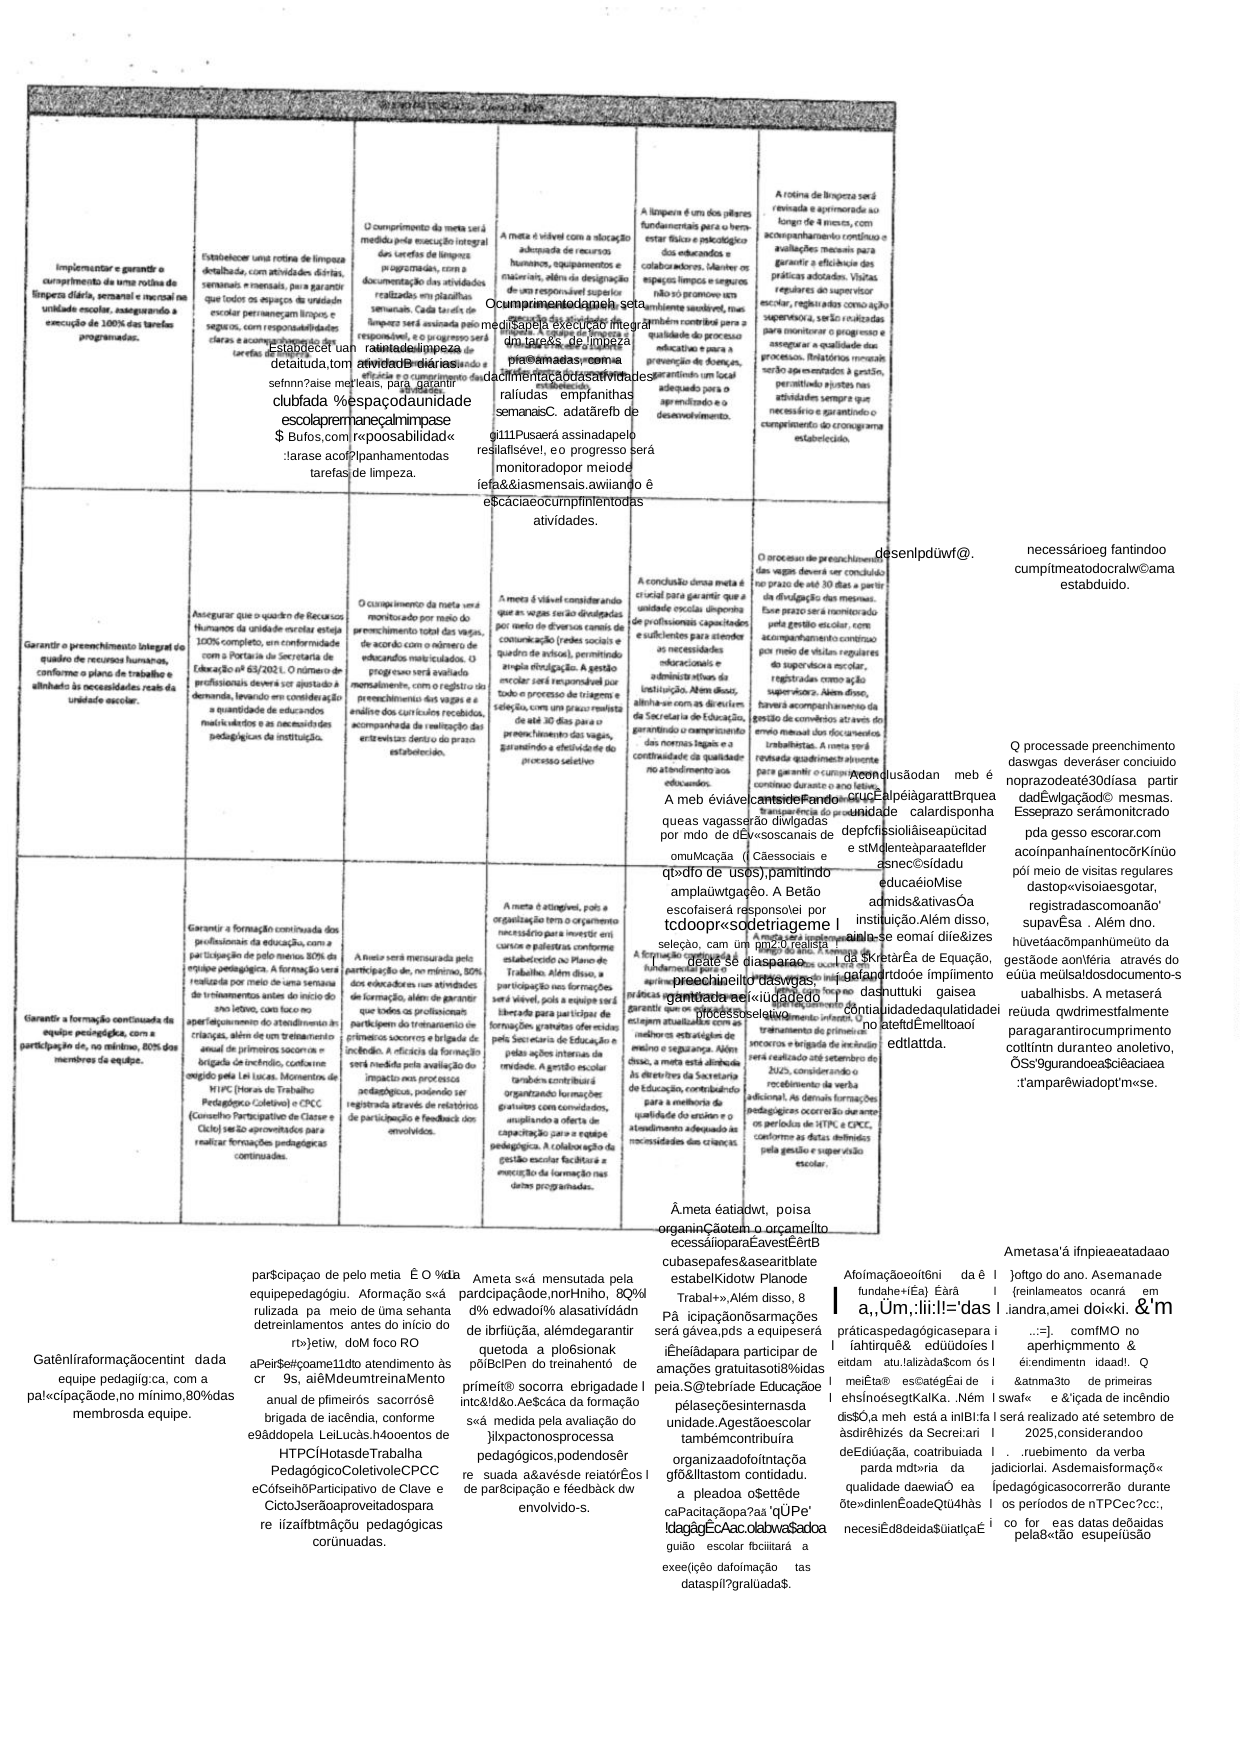

Ocumprimentodameh seta
medii$apela execução integral
dm tare&s de !impeza
pía©amadas, com a
dacilmentaçãodasatÍvidades
ralíudas empfanithas
semanaisC. adatãrefb de
Estabdecet uan ratintade limpeza
detaituda,tom atividadB diárias.
sefnnn?aise met'leais, para garantir
clubfada %espaçodaunidade
escolaprermaneçalmimpase
$ Bufos,com r«poosabilidad«
:!arase acof?lpanhamentodas
tarefas de limpeza.
gi111Pusaerá assinadapelo
resilaflséve!, eo progresso será
monitoradopor meiode
íefa&&iasmensais.awiiando ê
e$cáciaeocurnpfinlentodas
ativídades.
necessárioeg fantindoo
cumpítmeatodocralw©ama
estabduido.
desenlpdüwf@.
Q processade preenchimento
daswgas deveráser conciuido
noprazodeaté30díasa partir
dadÊwlgaçãod© mesmas.
Aconclusãodan meb é
crucÊalpéiàgarattBrquea
A meb éviávelcantsideFando
unidade calardisponha Esseprazo serámonitcrado
queas vagasserão diwlgadas
por mdo de dÊv«soscanais de
depfcfissioliâiseapücitad
e stMclenteàparaateflder
asnec©sídadu
educaéioMise
admids&ativasÓa
instituição.Além disso,
ainln-se eomaí diíe&izes
pda gesso escorar.com
acoínpanhaínentocõrKínüo
póí meio de visitas regulares
dastop«visoiaesgotar,
registradascomoanão'
supavÊsa . Além dno.
omuMcaçãa (í Cãessociais
e
qt»dfo de usos),pamitindo
amplaüwtgaçêo. A Betão
escofaiserá responso\ei por
tcdoopr«sodetriageme l
hüvetáacõmpanhümeüto da
gestãode aon\féria através do
seleçào, cam üm pm2:0 realista
deaté se diasparao
!
l
da $KretàrÊa de Equação,
gafandrtdoóe ímpíimento eúüa meülsa!dosdocumento-s
l
preechineilto daswgas,
gantüada aeí«iüdadedo
pfócessoseletivo
Í
l
dasnuttuki gaisea
uabalhisbs. A metaserá
reüuda qwdrimestfalmente
paragarantirocumprimento
cotltíntn duranteo anoletivo,
ÕSs'9gurandoea$ciêaciaea
:t'amparêwiadopt'm«se.
cóntiauidadedaqulatidadei
no ateftdÊmelltoaoí
edtlattda.
Â.meta éatiadwt, poisa
organinÇãotem o orçameÍlto
ecessáíioparaÉavestÊêrtB
cubasepafes&asearitblate
estabelKidotw Planode
Trabal+»,Além disso, 8
Ametasa'á ifnpieaeatadaao
}oftgo do ano. Asemanade
{reinlameatos ocanrá em
par$cipaçao de pelo metia Ê O %düa
Afoímaçãoeoít6ni da ê
fundahe+íÉa} Éàrâ
l
l
Ameta s«á mensutada pela
l
equipepedagógiu. Aformação s«á pardcipaçâode,norHniho, 8Q%l
rulizada pa meio de üma sehanta d% edwadoí% alasativídádn
detreinlamentos antes do início do
a,,Üm,:lii:l!='das l .iandra,amei doi«ki. &'m
Pâ icipaçãonõsarmações
de ibrfiüçãa, alémdegarantir será gávea,pds a equipeserá práticaspedagógicasepara i
..:=]. comfMO no
aperhiçmmento &
rt»}etiw, doM foco RO
aPeir$e#çoame11dto atendimento às põíBclPen do treinahentó de
cr 9s, aiêMdeumtreinaMento
l
íahtirquê& edüüdoíes l
quetoda a plo6sionak
iÊheíâdapara participar de
amações gratuitasoti8%idas
Gatênlíraformaçãocentint dada
equipe pedagiíg:ca, com a
pa!«cípaçãode,no mínimo,80%das
eitdam atu.!alizàda$com ós l éi:endimentn idaad!.
meiÊta® es©atégÉai de &atnma3to de primeiras
ehsÍnoésegtKalKa. .Ném l swaf« e &'içada de incêndio
dis$Ó,a meh está a inIBI:fa l será realizado até setembro de
Q
l
l
i
prímeít® socorra ebrigadade l peia.S@tebríade Educaçãoe
intc&!d&o.Ae$cáca da formação
anual de pfimeirós sacorrósê
brigada de iacêndia, conforme
e9âddopela LeiLucàs.h4ooentos de
HTPCÍHotasdeTrabalha
pélaseçõesinternasda
unidade.Agestãoescolar
tambémcontribuíra
membrosda equipe.
s«á medida pela avaliação do
}ilxpactonosprocessa
pedagógicos,podendosêr
àsdirêhizés da Secrei:ari
deEdiúaçãa, coatribuiada
parda mdt»ria da
l
2025,considerandoo
.ruebimento da verba
jadiciorlai. Asdemaisformaçõ«
l
.
organizaadofoítntaçõa
PedagógicoColetivoleCPCC
re suada a&avésde reiatórÊos l gfõ&lltastom contidadu.
qualidade daewiaÓ ea Ípedagógicasocorrerão durante
eCófseihõParticipativo de Clave e de par8cipação e féedbàck dw
pleadoa o$ettêde
caPacitaçãopa?aã 'qÜPe'
!dagâgÊcAac.olabwa$adoa necesiÊd8deida$üiatlçaÉ
guião escolar fbciiitará
exee(içêo dafoímação tas
dataspíl?gralüada$.
a
õte»dinlenÊoadeQtü4hàs
l
os períodos de nTPCec?cc:,
co for eas datas deõaidas
pela8«tão esupeíüsão
CictoJserãoaproveitadospara
re iízaífbtmâçõu pedagógicas
corünuadas.
envolvido-s.
i
a